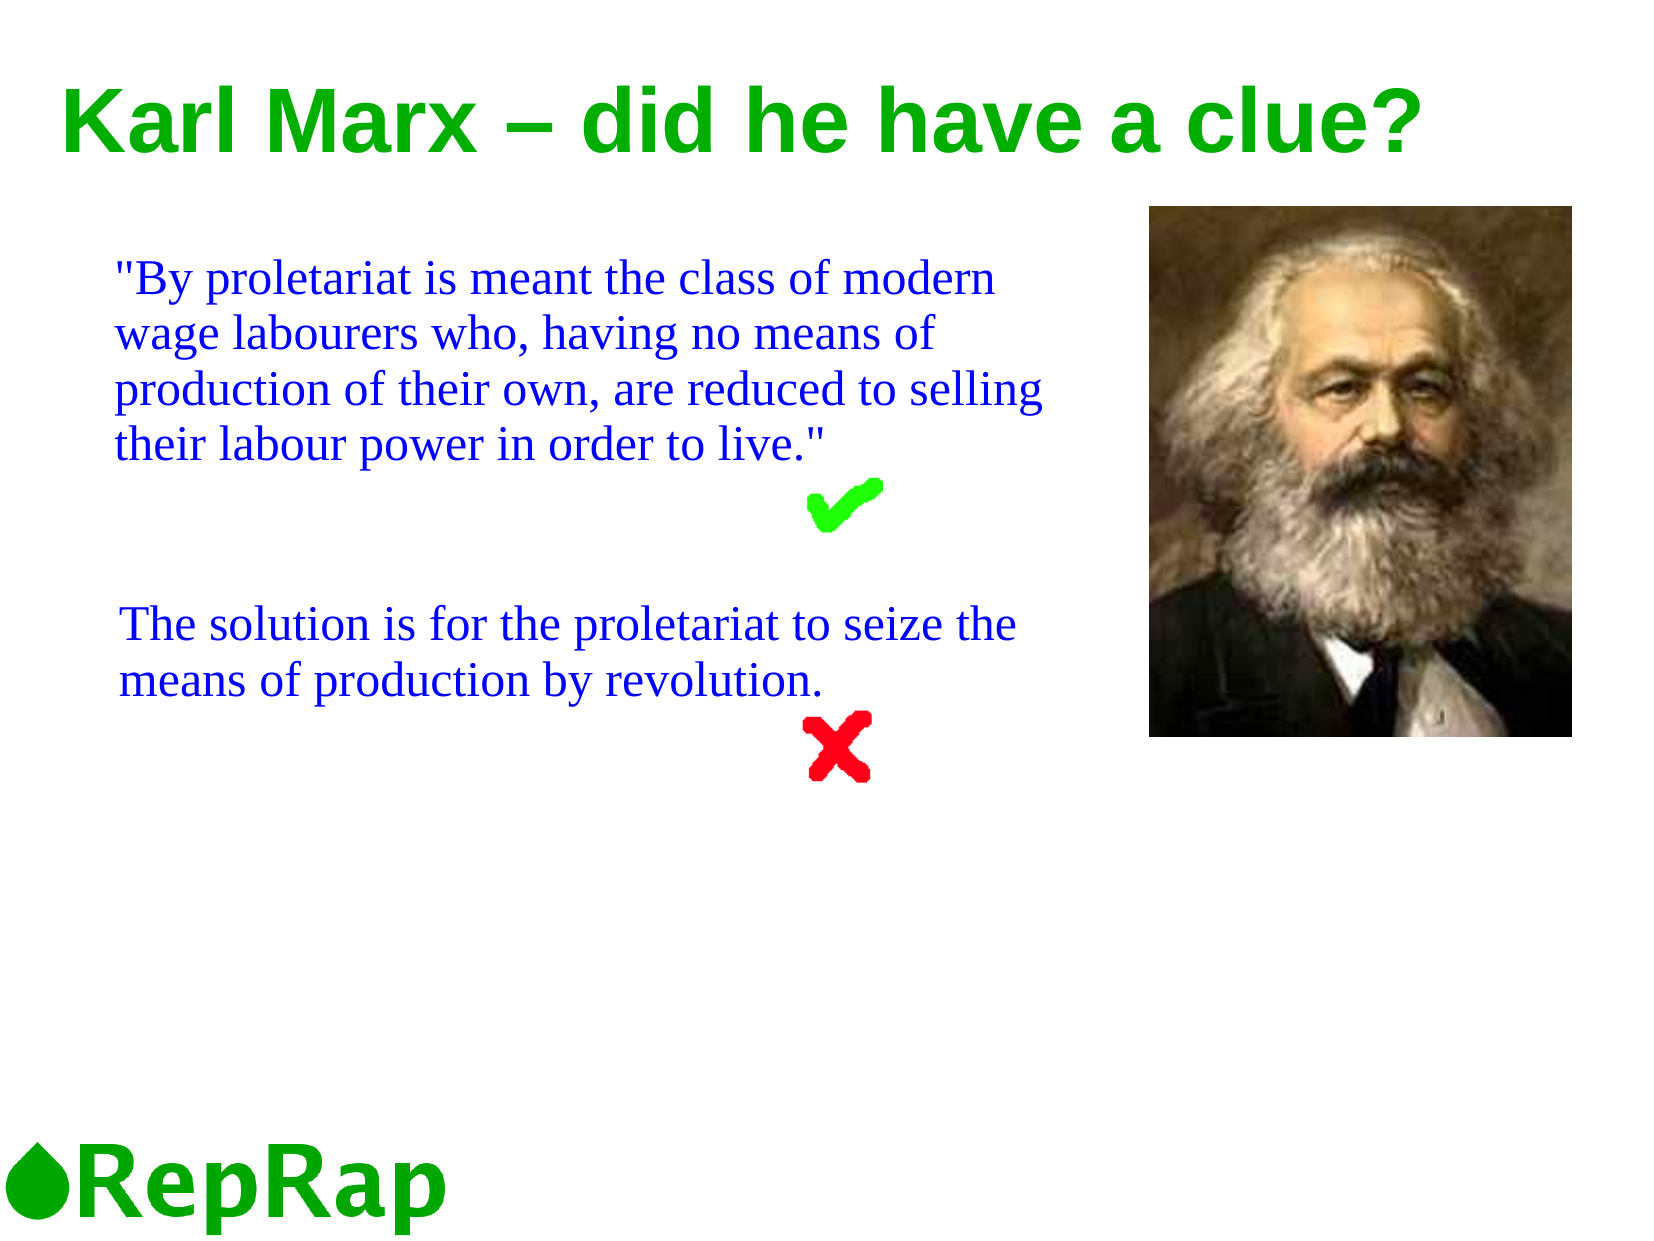

# Karl Marx – did he have a clue?
"By proletariat is meant the class of modern wage labourers who, having no means of production of their own, are reduced to selling their labour power in order to live."
The solution is for the proletariat to seize the means of production by revolution.